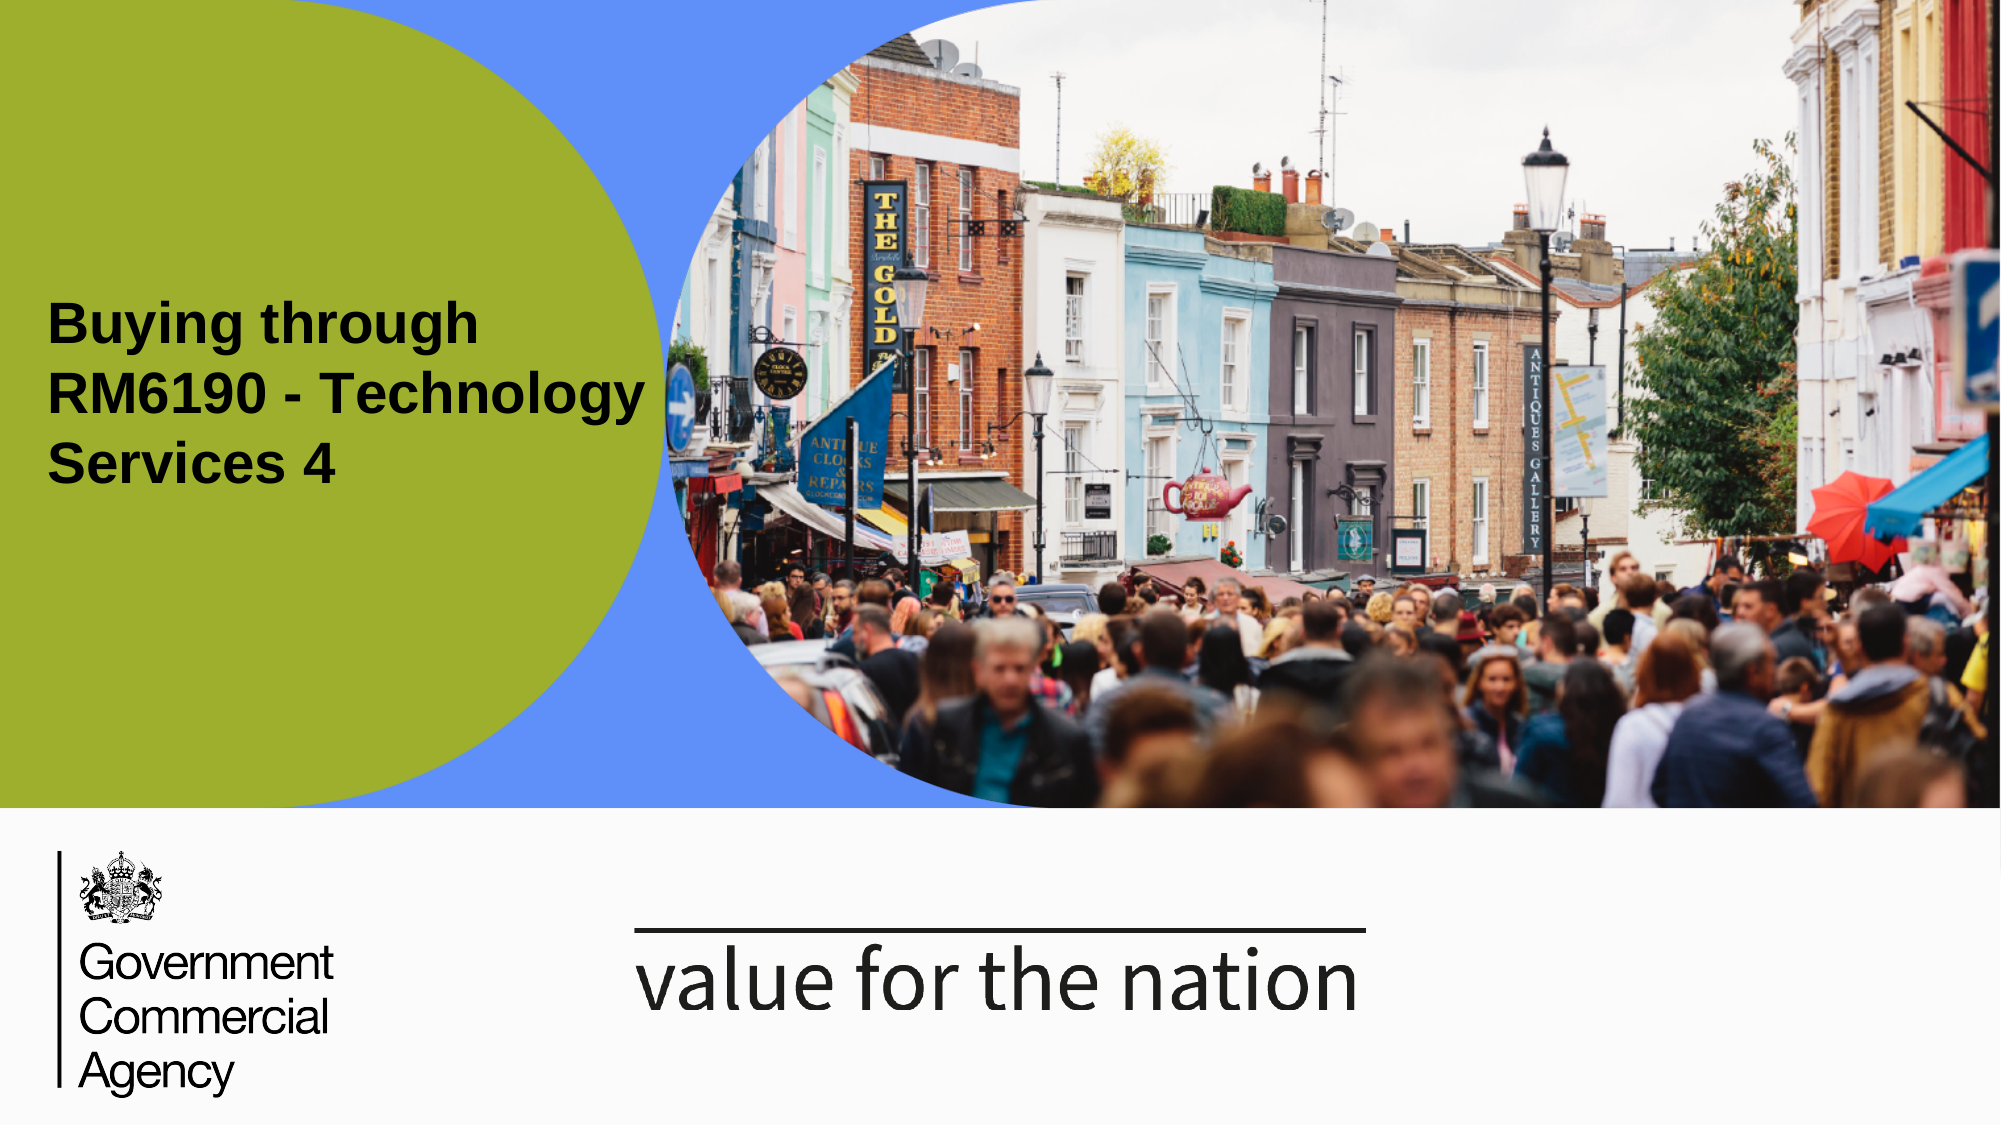

# Buying through RM6190 - Technology Services 4